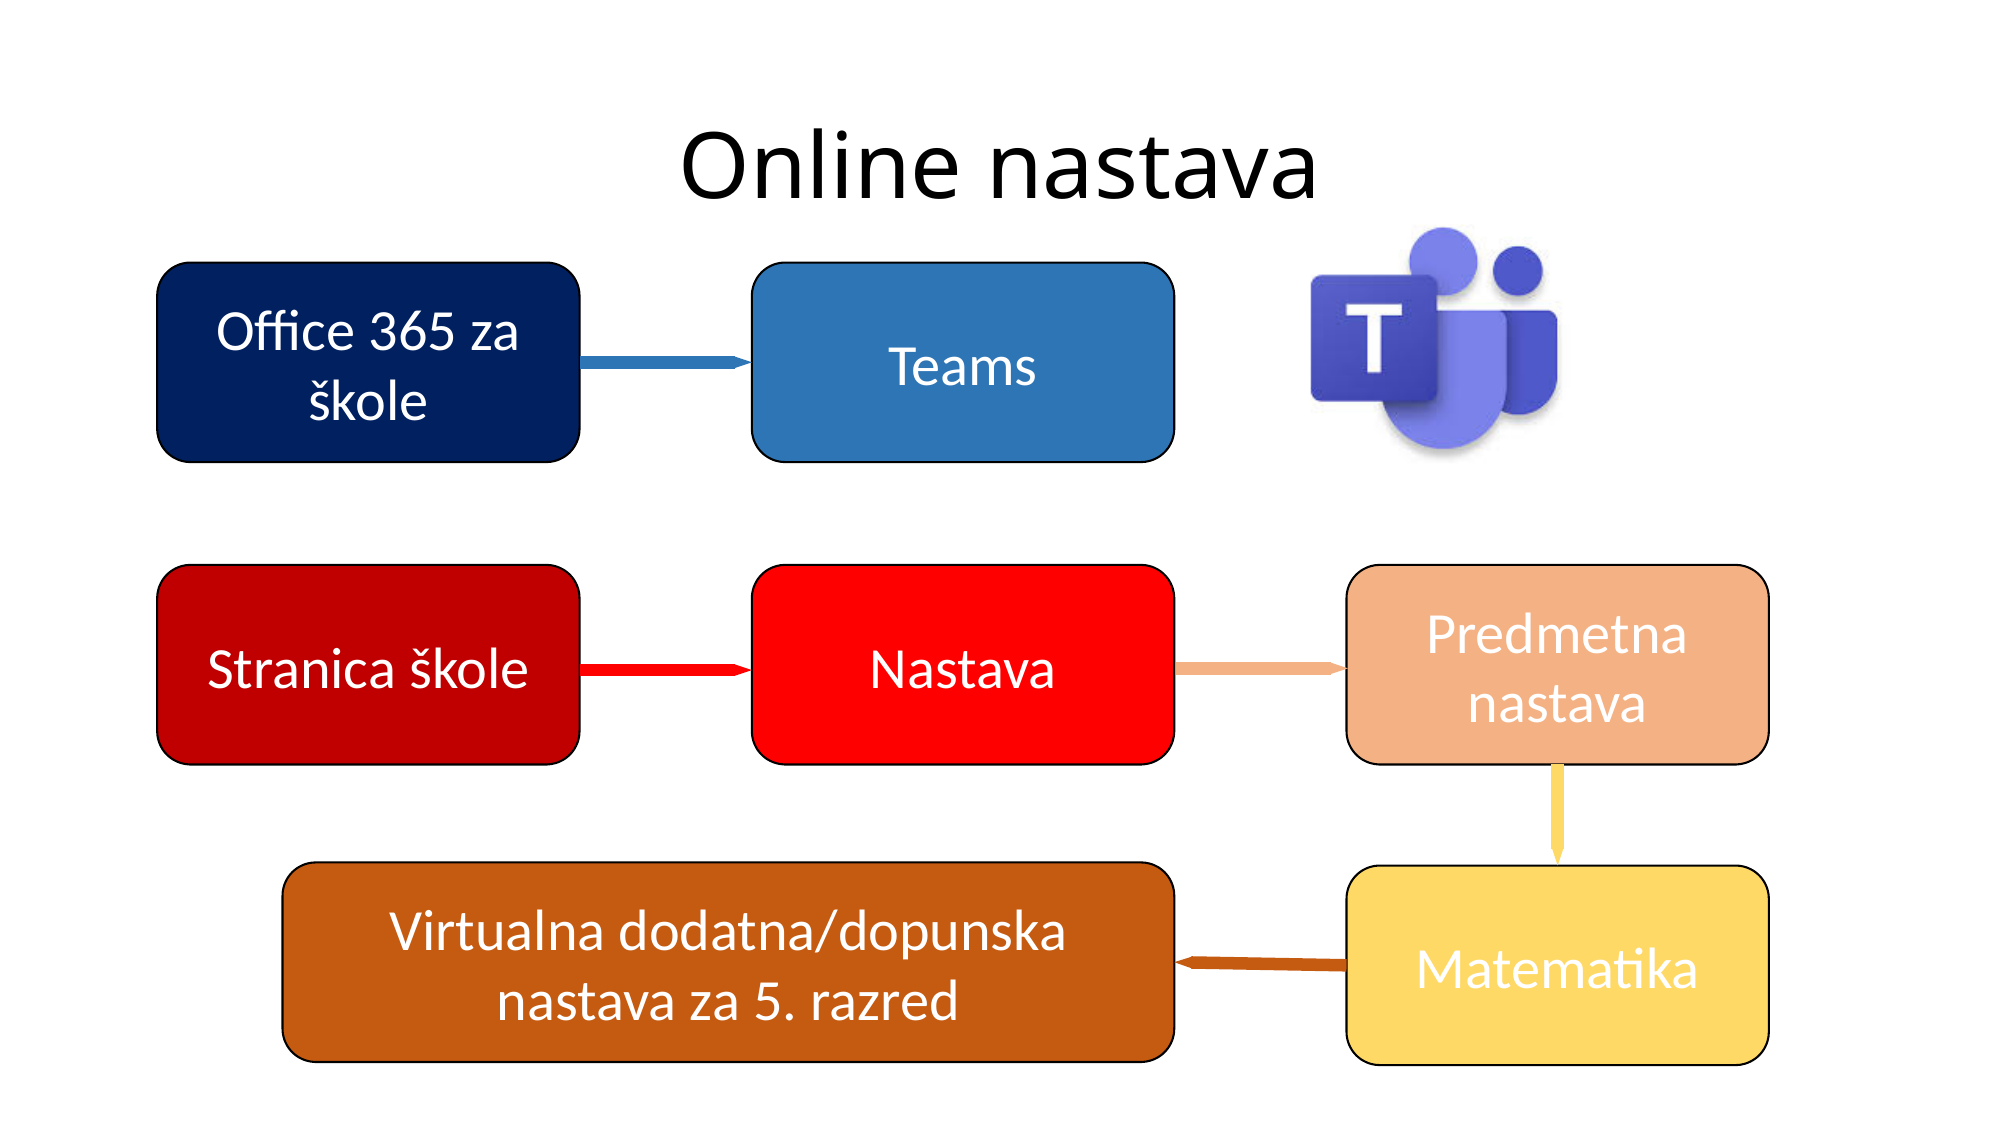

# Online nastava
Office 365 za škole
Teams
Stranica škole
Nastava
Predmetna nastava
Virtualna dodatna/dopunska nastava za 5. razred
Matematika